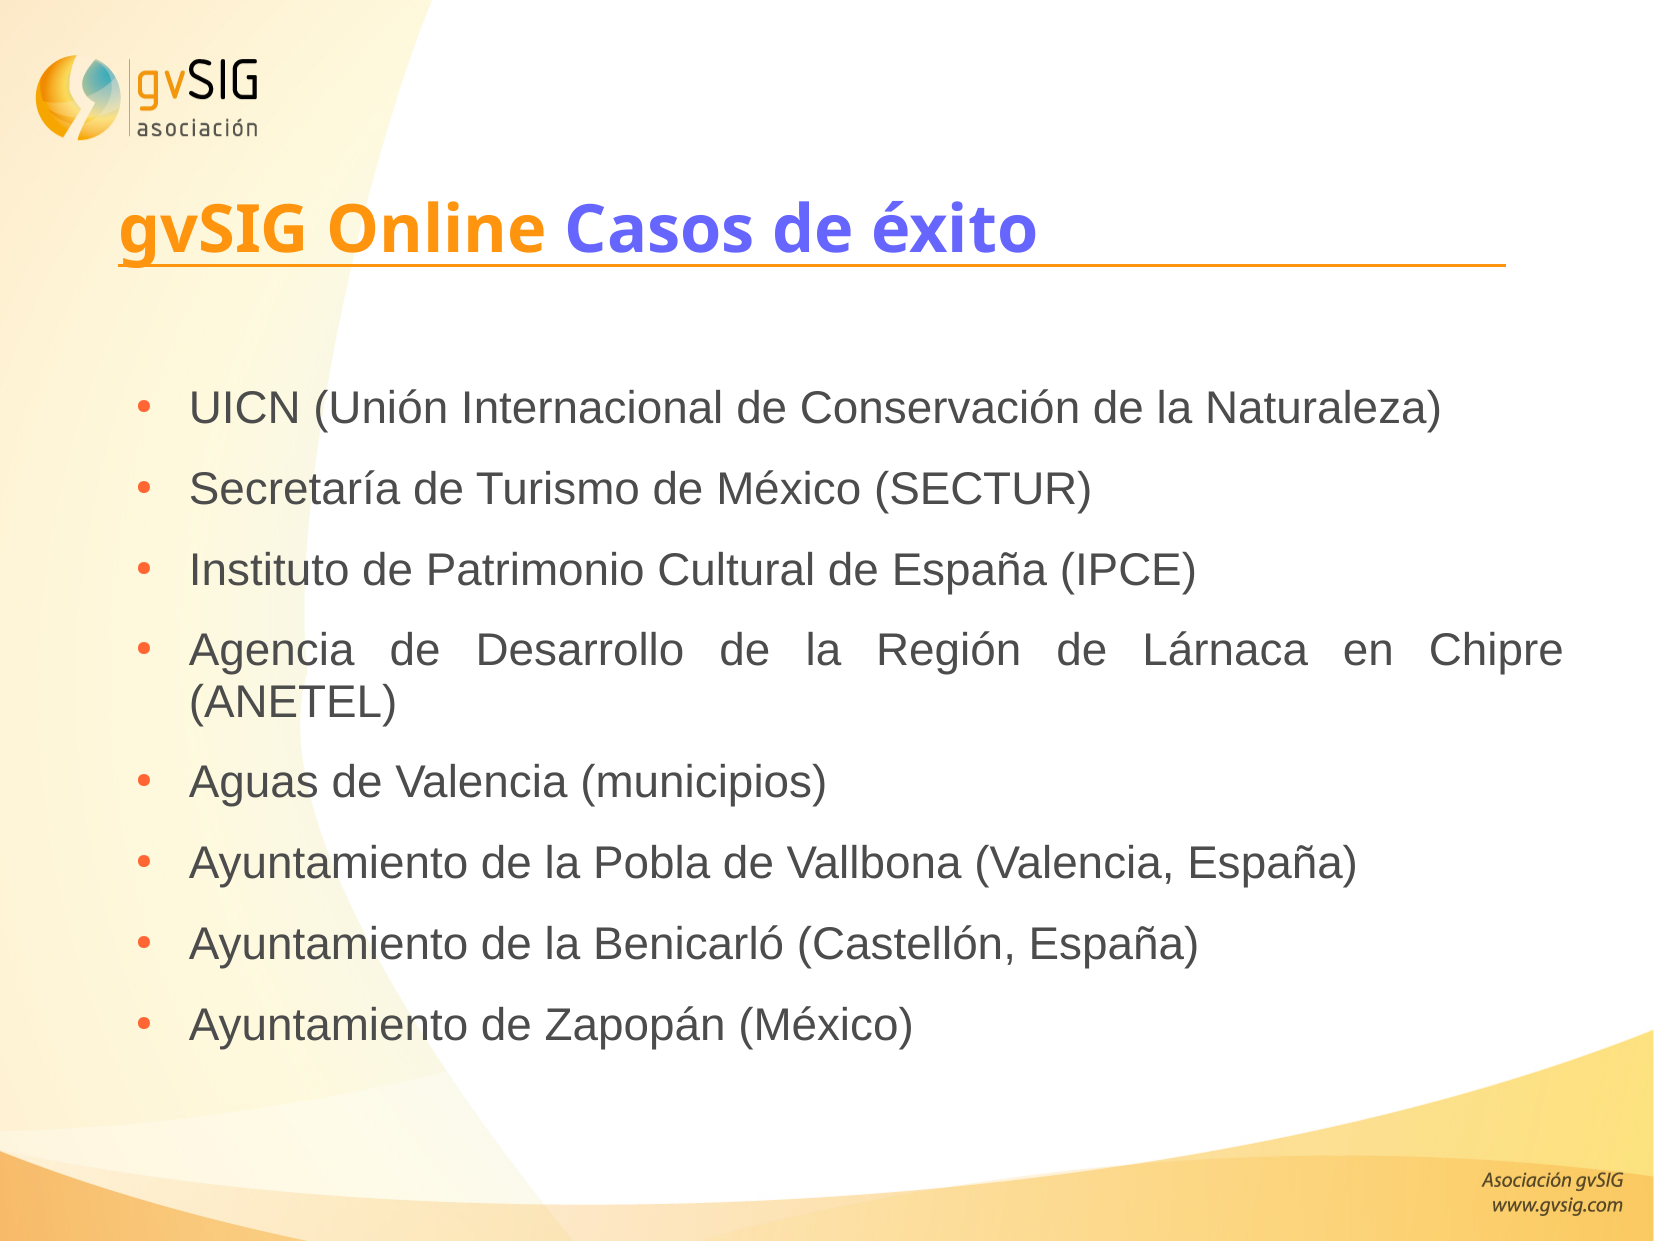

# gvSIG Online Casos de éxito
UICN (Unión Internacional de Conservación de la Naturaleza)
Secretaría de Turismo de México (SECTUR)
Instituto de Patrimonio Cultural de España (IPCE)
Agencia de Desarrollo de la Región de Lárnaca en Chipre (ANETEL)
Aguas de Valencia (municipios)
Ayuntamiento de la Pobla de Vallbona (Valencia, España)
Ayuntamiento de la Benicarló (Castellón, España)
Ayuntamiento de Zapopán (México)